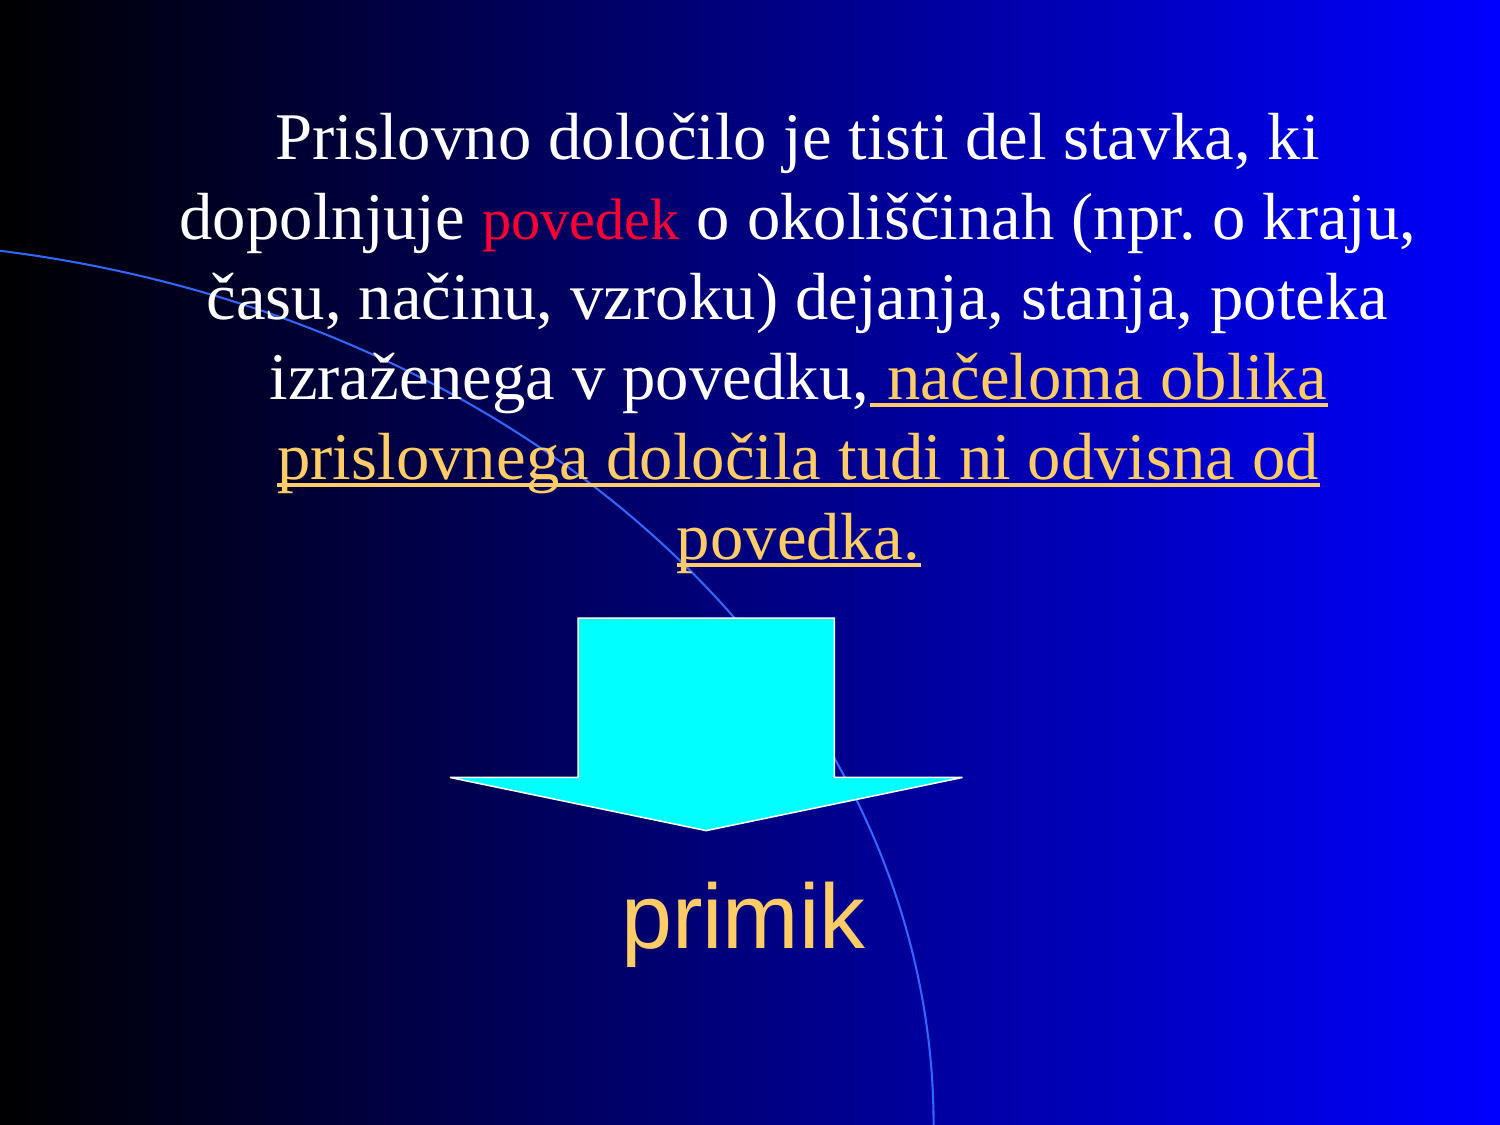

# Prislovno določilo je tisti del stavka, ki dopolnjuje povedek o okoliščinah (npr. o kraju, času, načinu, vzroku) dejanja, stanja, poteka izraženega v povedku, načeloma oblika prislovnega določila tudi ni odvisna od povedka.
primik